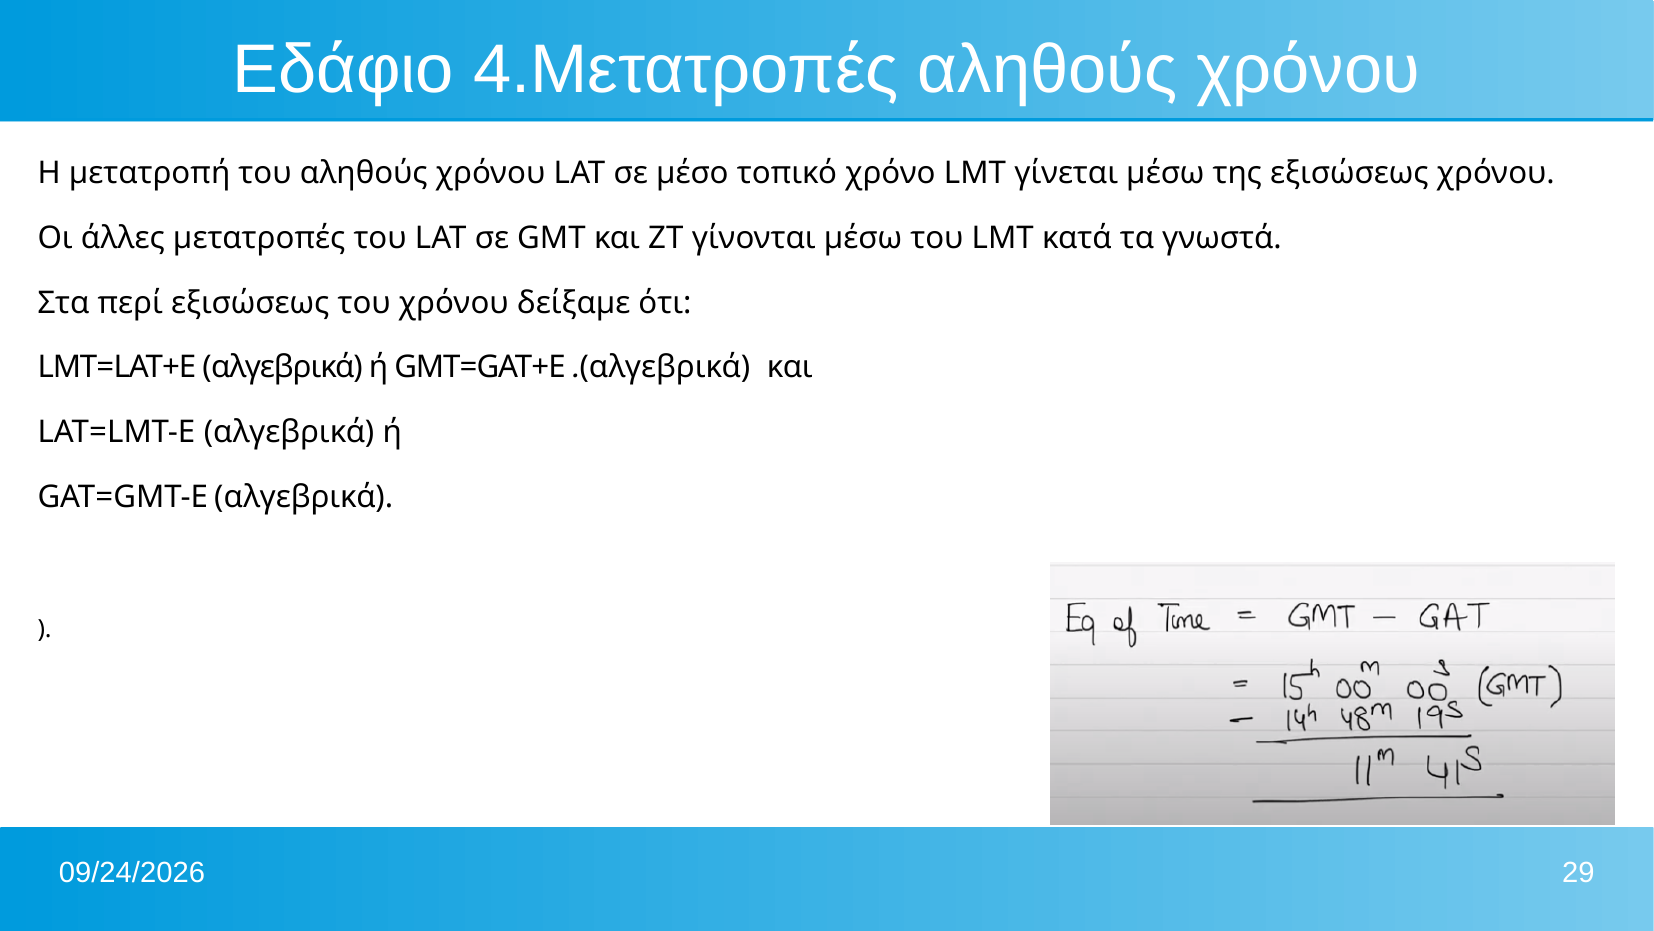

# Εδάφιο 4.Μετατροπές αληθούς χρόνου
Η μετατροπή του αληθούς χρόνου LΑΤ σε μέσο τοπικό χρόνο LΜΤ γίνεται μέσω της εξισώσεως χρόνου.
Οι άλλες μετατροπές του LΑΤ σε GΜΤ και ΖΤ γίνονται μέσω του LΜΤ κατά τα γνωστά.
Στα περί εξισώσεως του χρόνου δείξαμε ότι:
LMT=LAT+E (αλγεβρικά) ή GMT=GAT+E .(αλγεβρικά) και
LAT=LMT-E (αλγεβρικά) ή
GAT=GMT-E (αλγεβρικά).
).
29